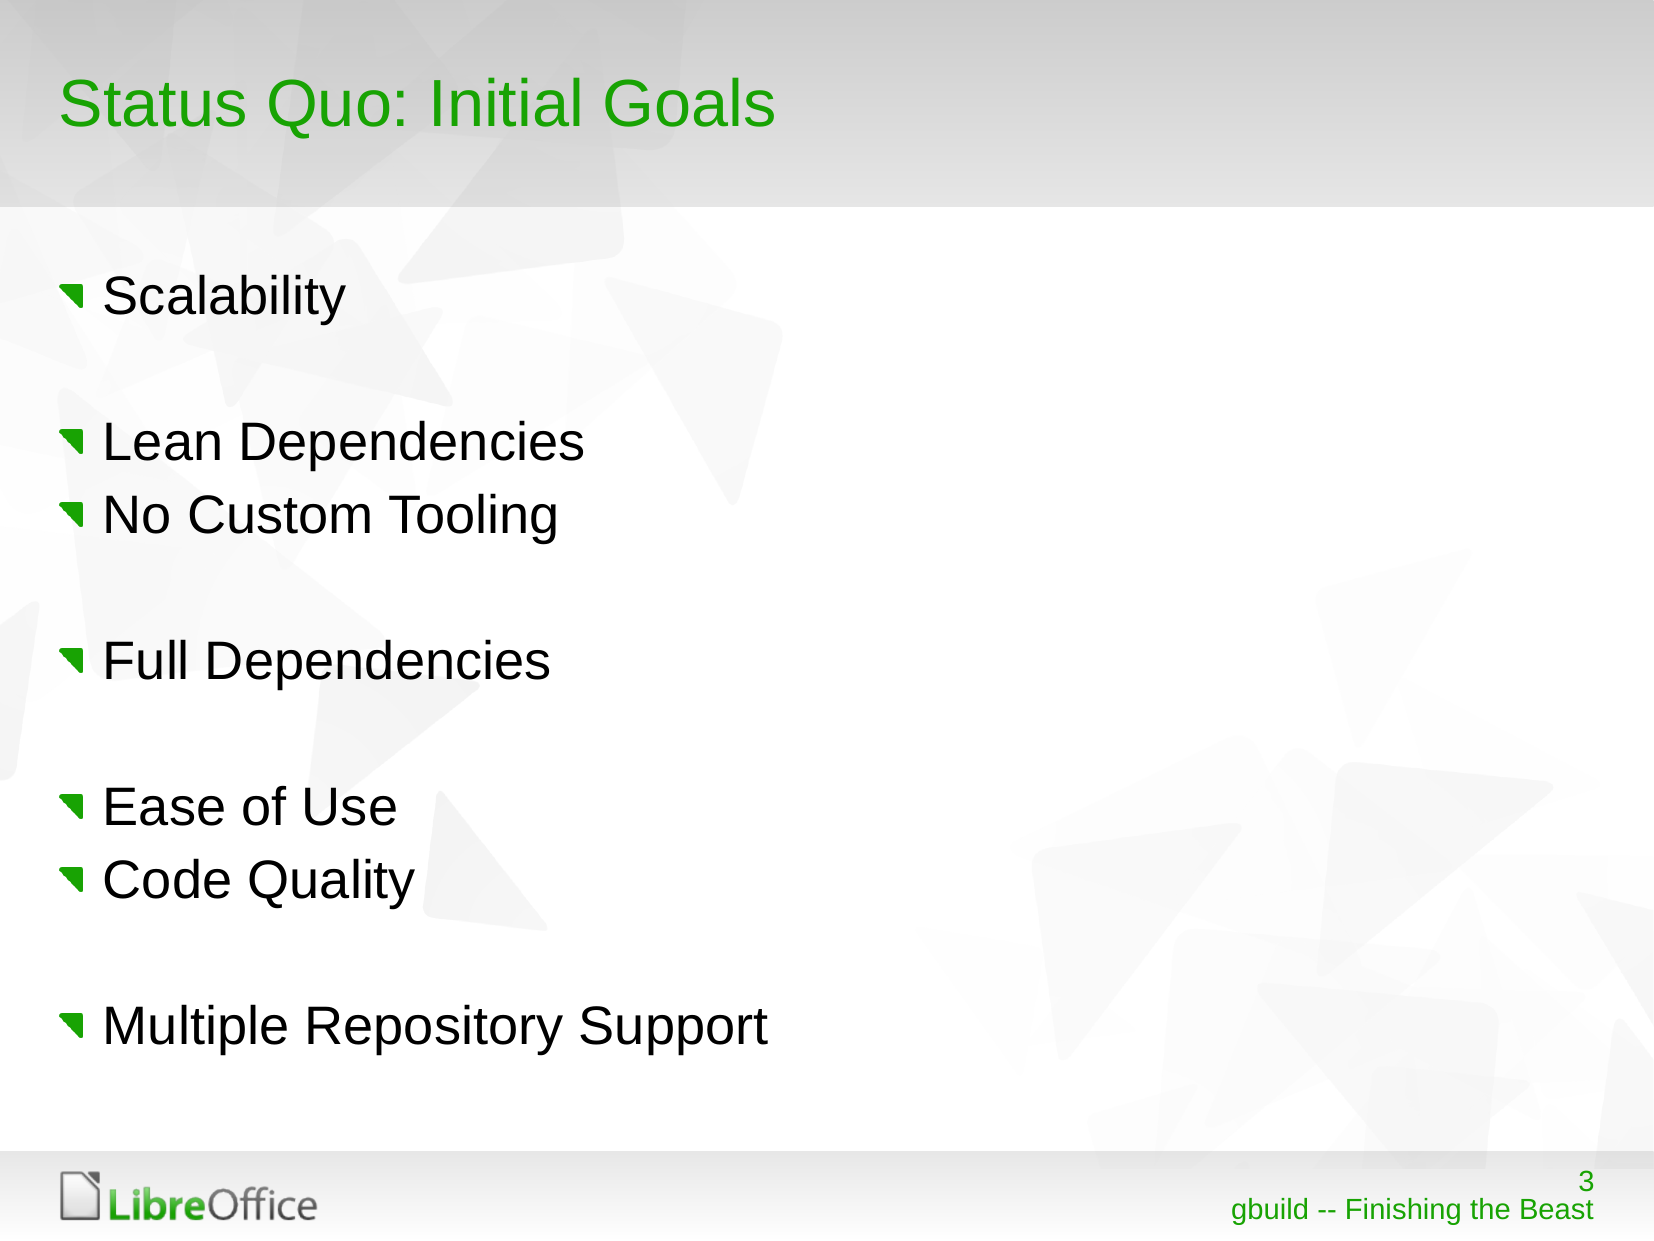

# Status Quo: Initial Goals
Scalability
Lean Dependencies
No Custom Tooling
Full Dependencies
Ease of Use
Code Quality
Multiple Repository Support
3
gbuild -- Finishing the Beast